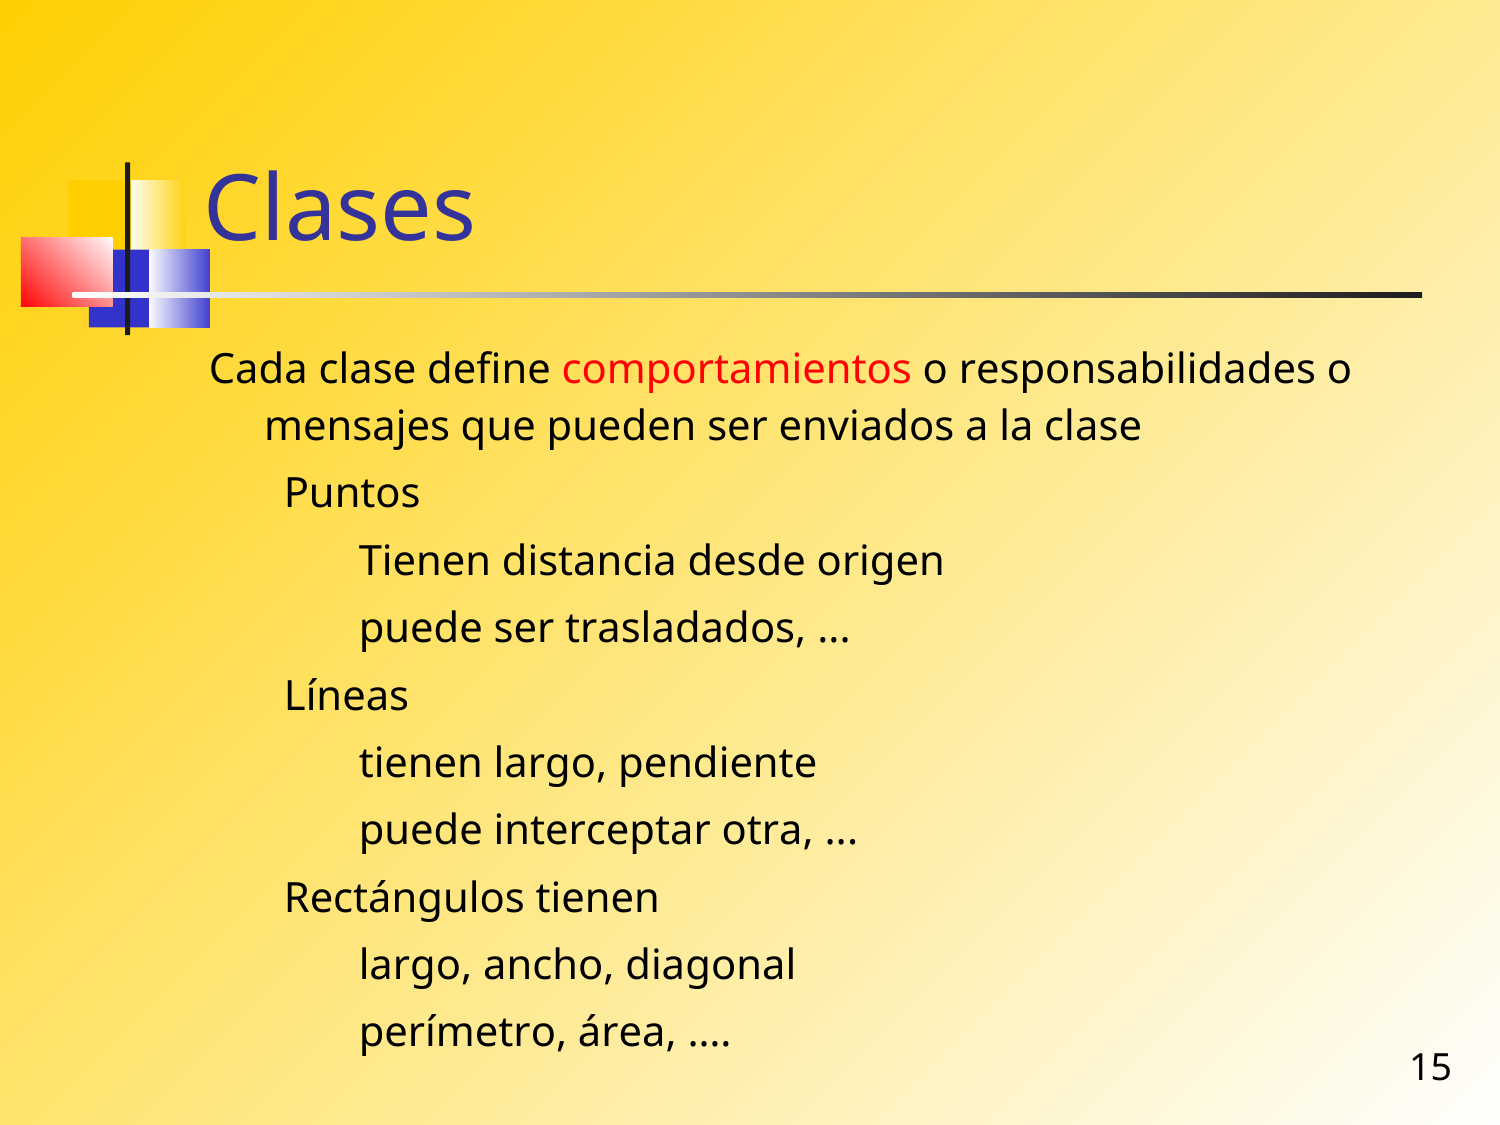

# Clases
Cada clase define comportamientos o responsabilidades o mensajes que pueden ser enviados a la clase
Puntos
Tienen distancia desde origen
puede ser trasladados, ...
Líneas
tienen largo, pendiente
puede interceptar otra, ...
Rectángulos tienen
largo, ancho, diagonal
perímetro, área, ….
15